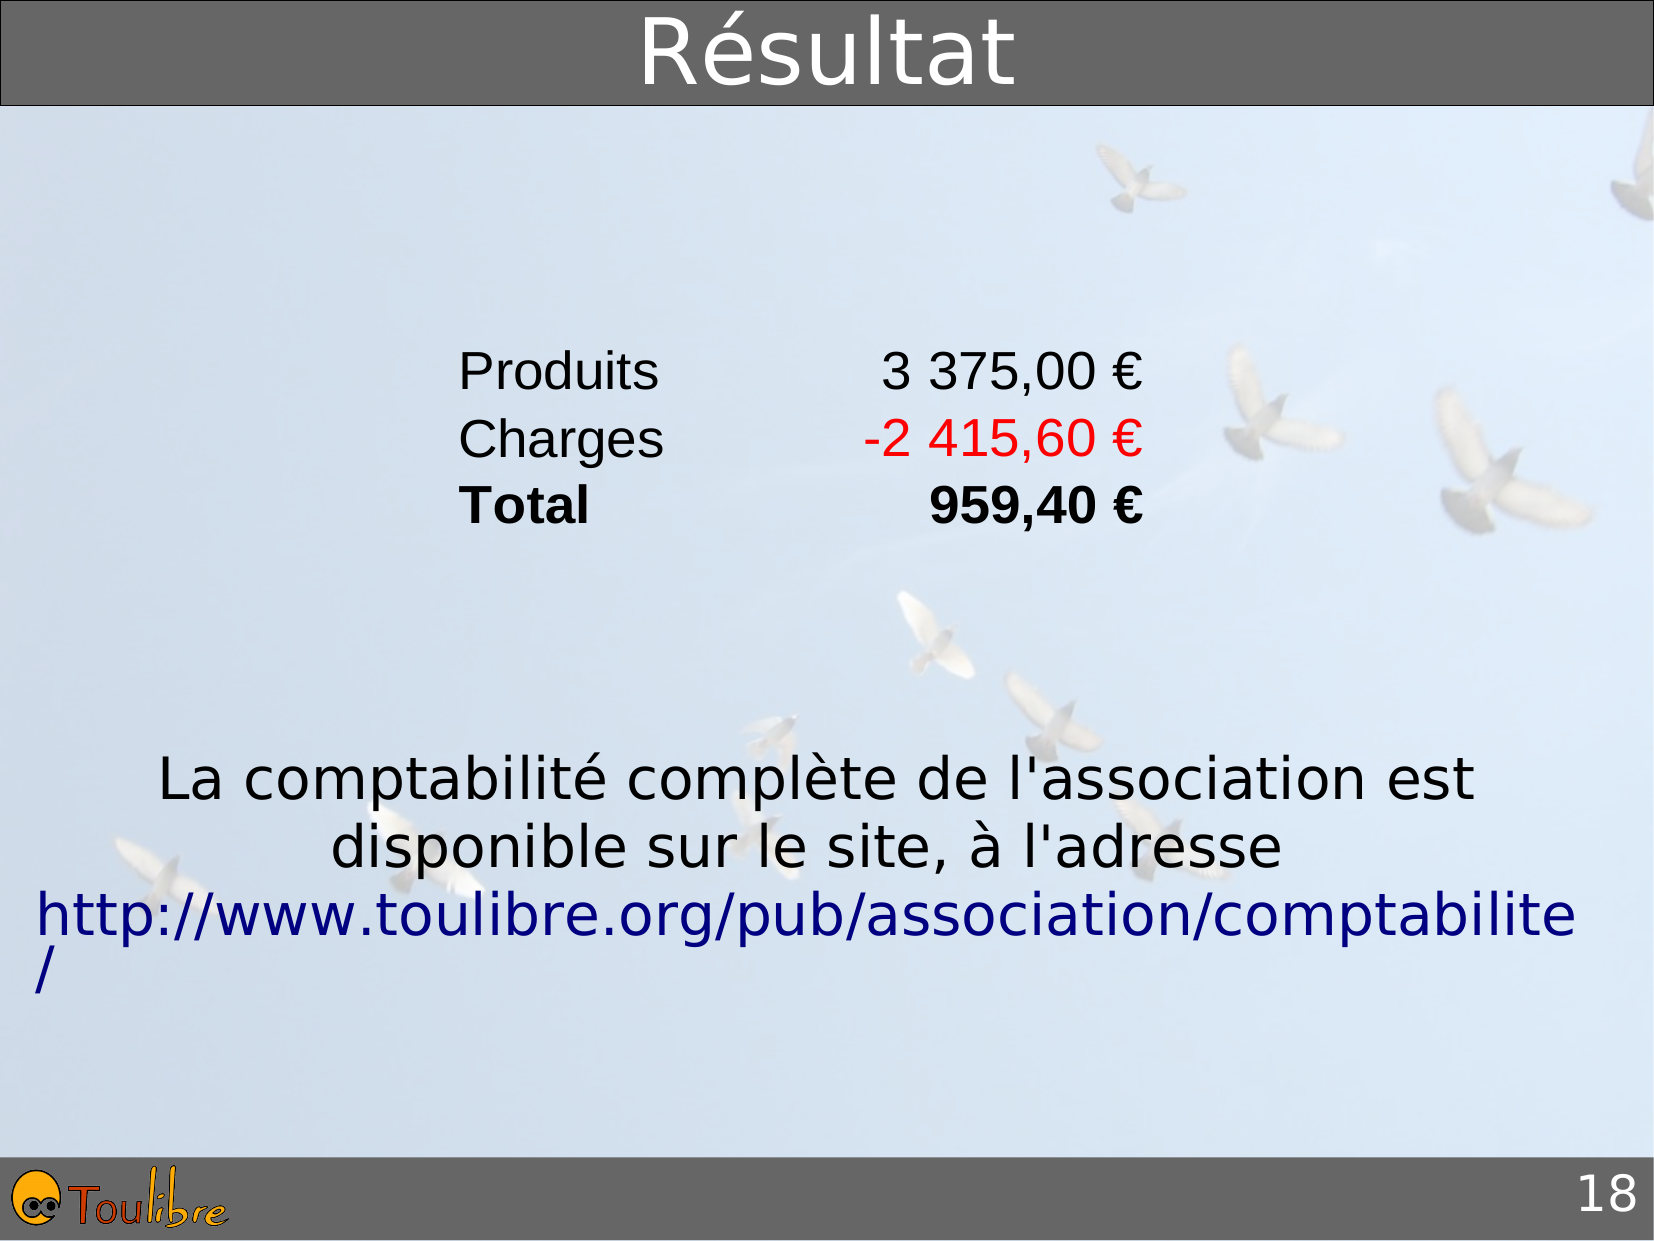

# Résultat
La comptabilité complète de l'association est disponible sur le site, à l'adresse http://www.toulibre.org/pub/association/comptabilite/